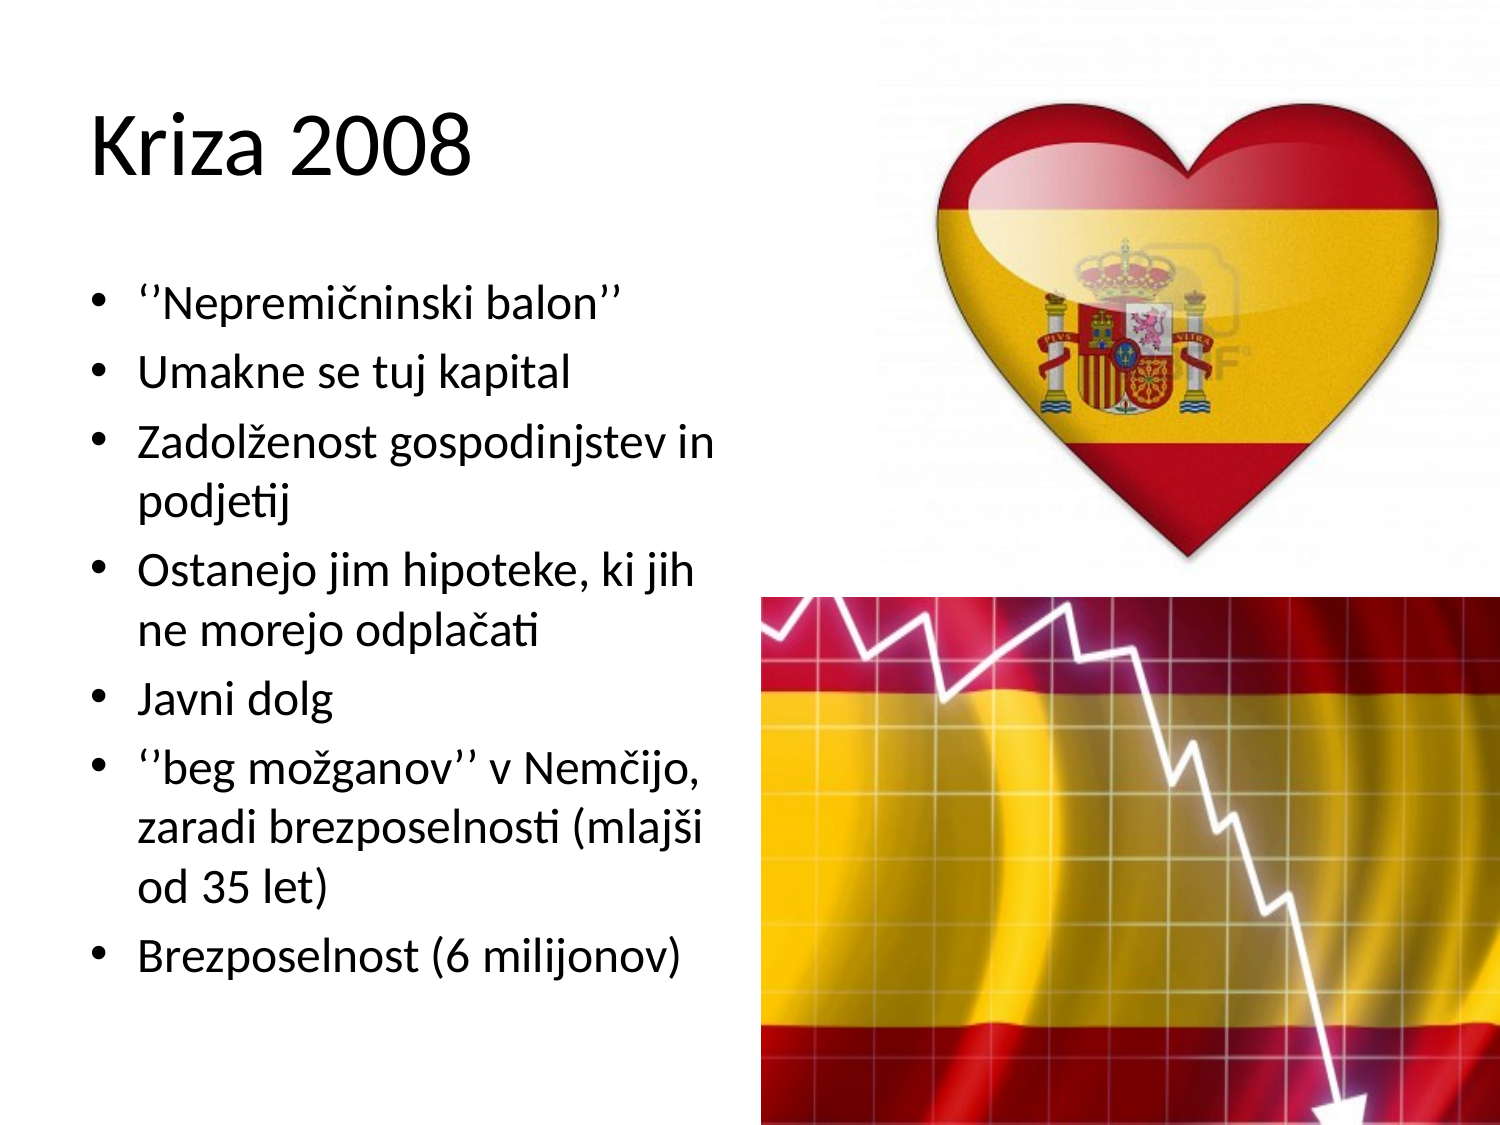

# Kriza 2008
‘’Nepremičninski balon’’
Umakne se tuj kapital
Zadolženost gospodinjstev in podjetij
Ostanejo jim hipoteke, ki jih ne morejo odplačati
Javni dolg
‘’beg možganov’’ v Nemčijo, zaradi brezposelnosti (mlajši od 35 let)
Brezposelnost (6 milijonov)